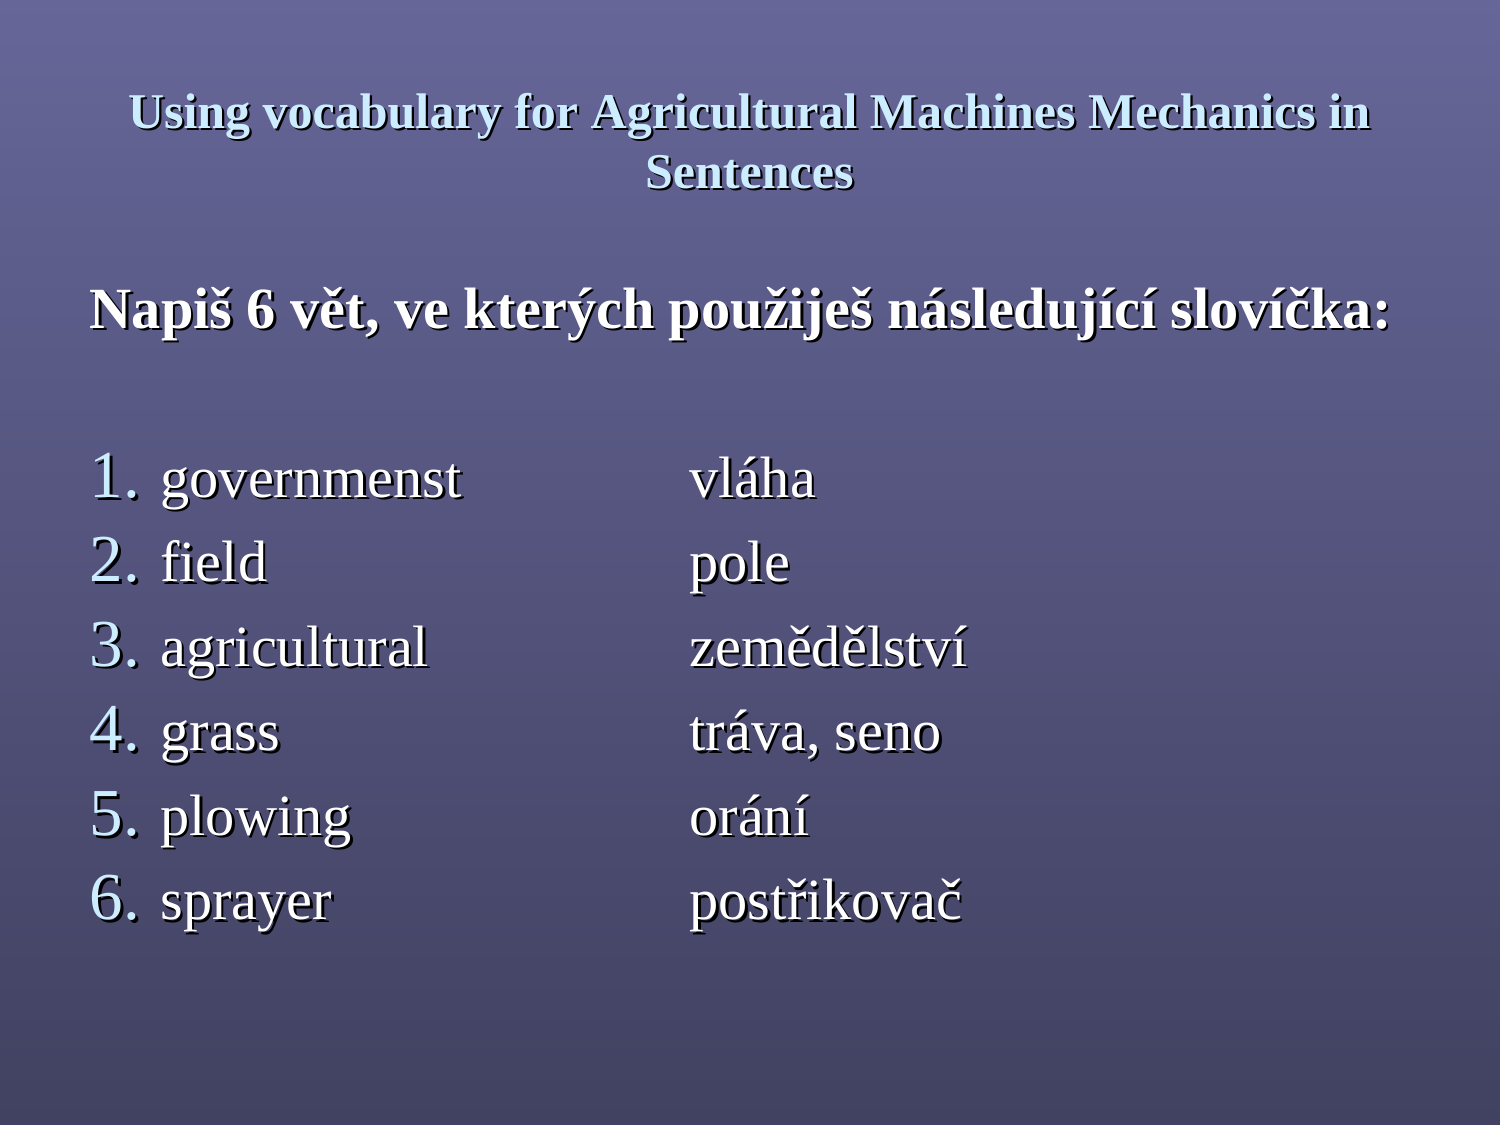

# Using vocabulary for Agricultural Machines Mechanics in Sentences
Napiš 6 vět, ve kterých použiješ následující slovíčka:
 governmenst 		vláha
 field 			pole
 agricultural 		zemědělství
 grass 			tráva, seno
 plowing 			orání
 sprayer			postřikovač